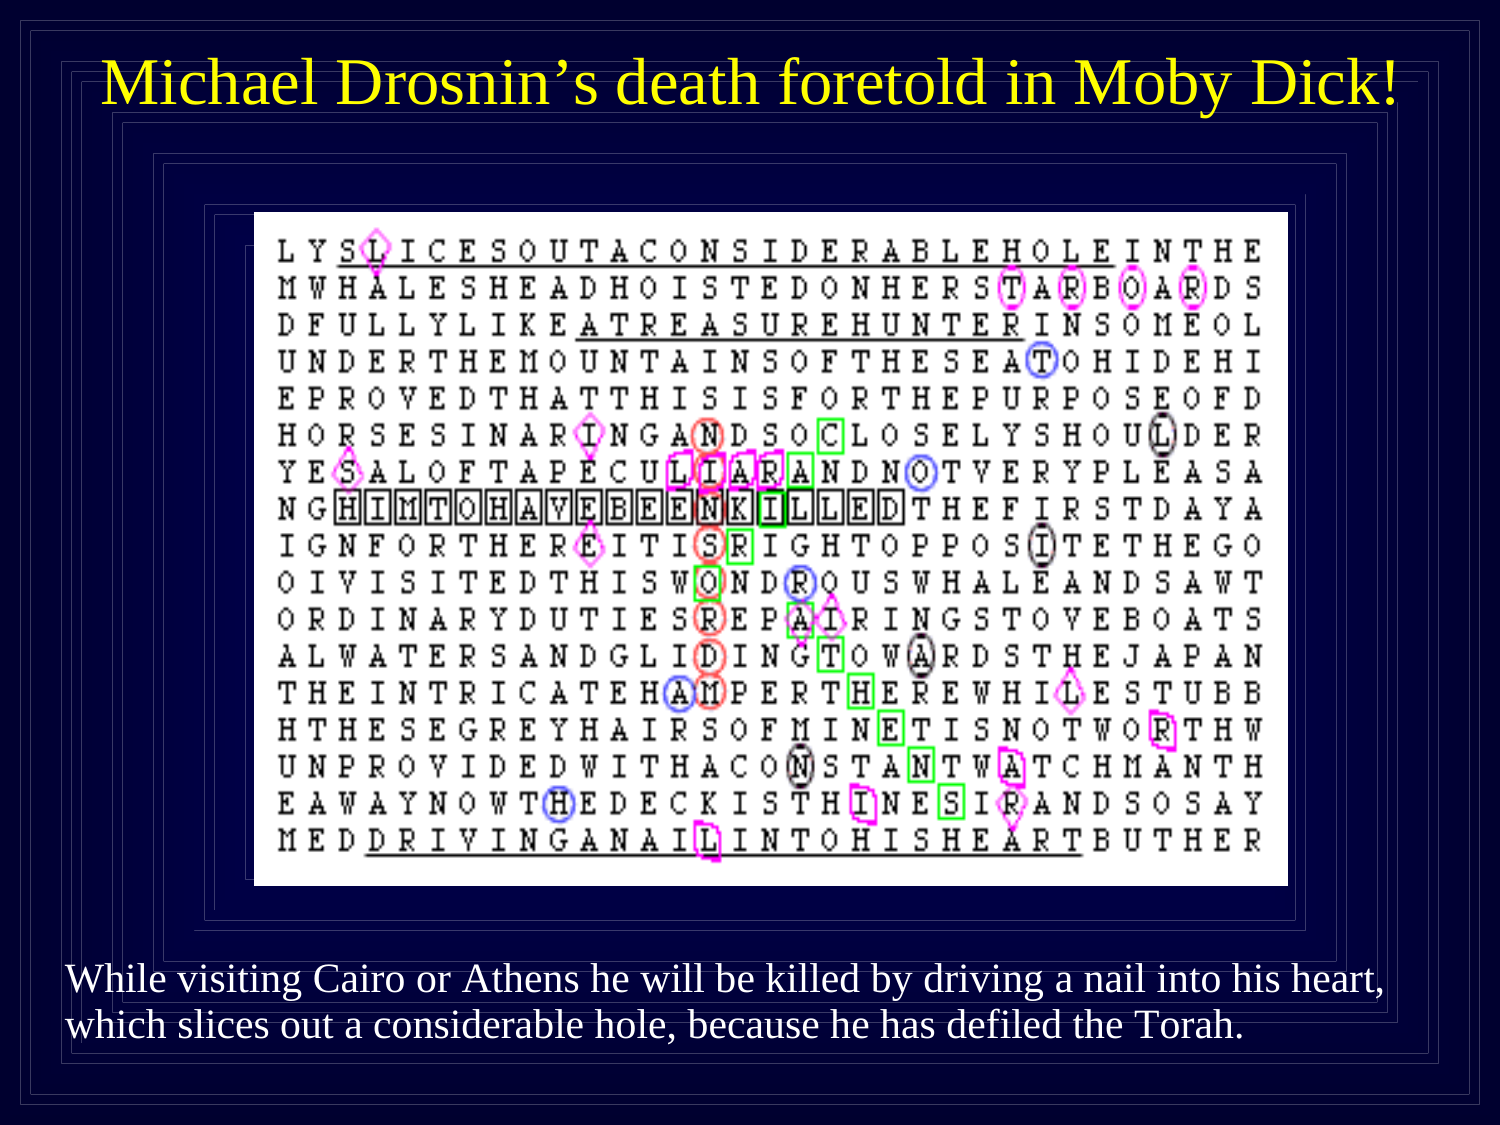

Michael Drosnin’s death foretold in Moby Dick!
While visiting Cairo or Athens he will be killed by driving a nail into his heart, which slices out a considerable hole, because he has defiled the Torah.